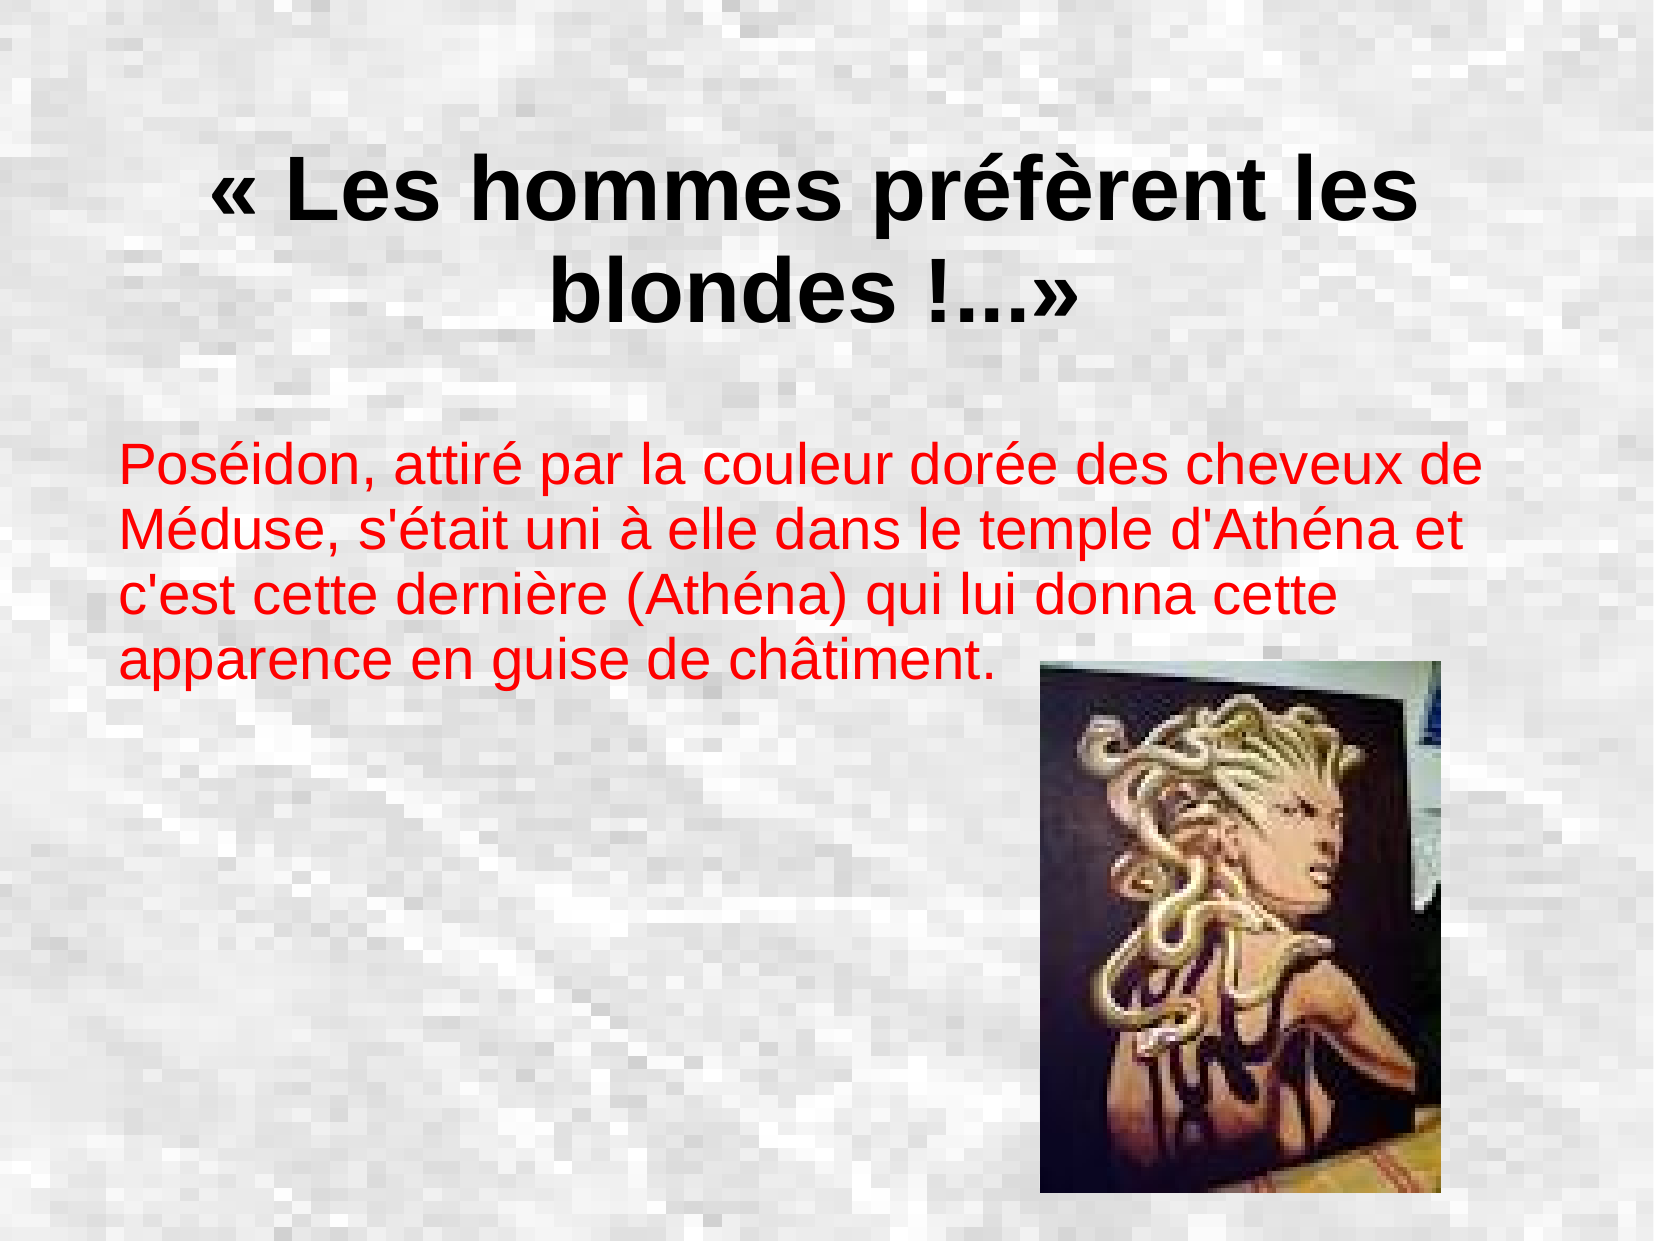

# Poséidon, attiré par la couleur dorée des cheveux de Méduse, s'était uni à elle dans le temple d'Athéna et c'est cette dernière (Athéna) qui lui donna cette apparence en guise de châtiment.
« Les hommes préfèrent les blondes !...»